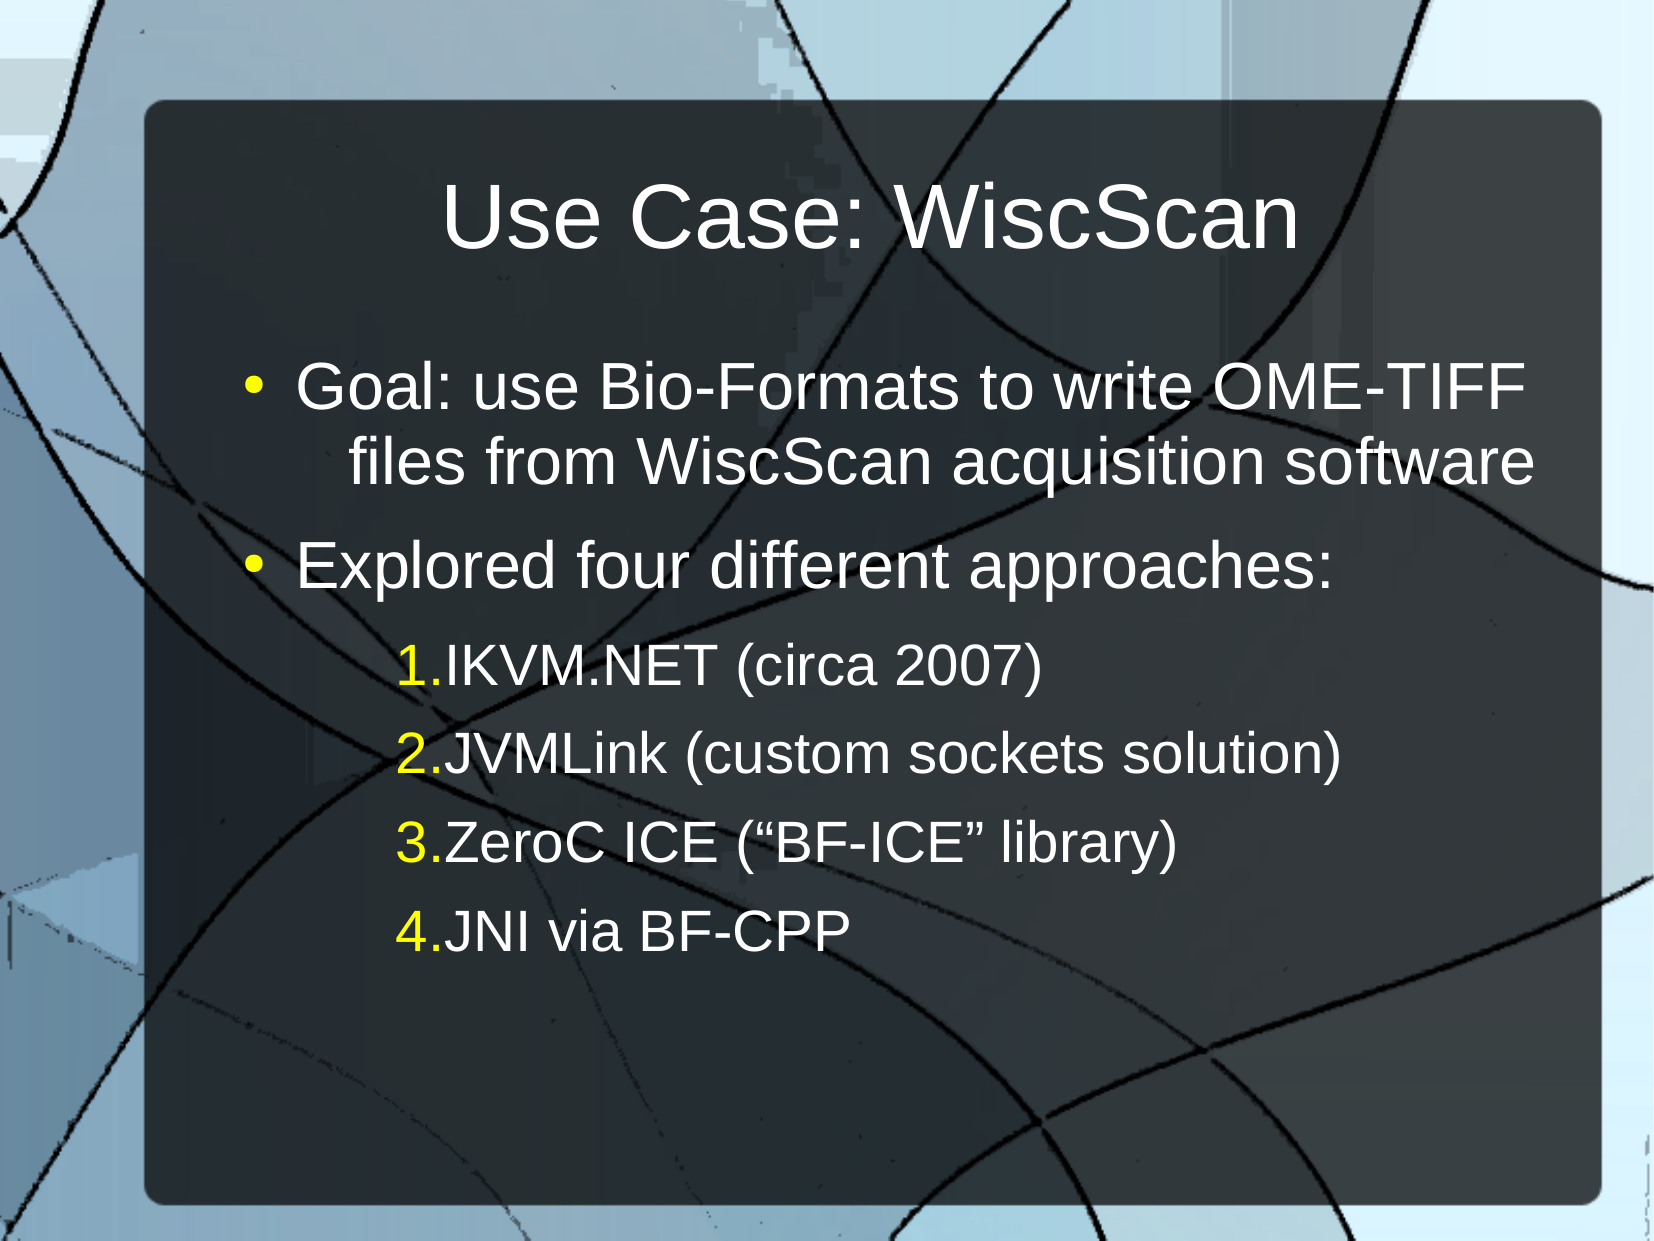

# Use Case: WiscScan
Goal: use Bio-Formats to write OME-TIFF files from WiscScan acquisition software
Explored four different approaches:
IKVM.NET (circa 2007)
JVMLink (custom sockets solution)
ZeroC ICE (“BF-ICE” library)
JNI via BF-CPP